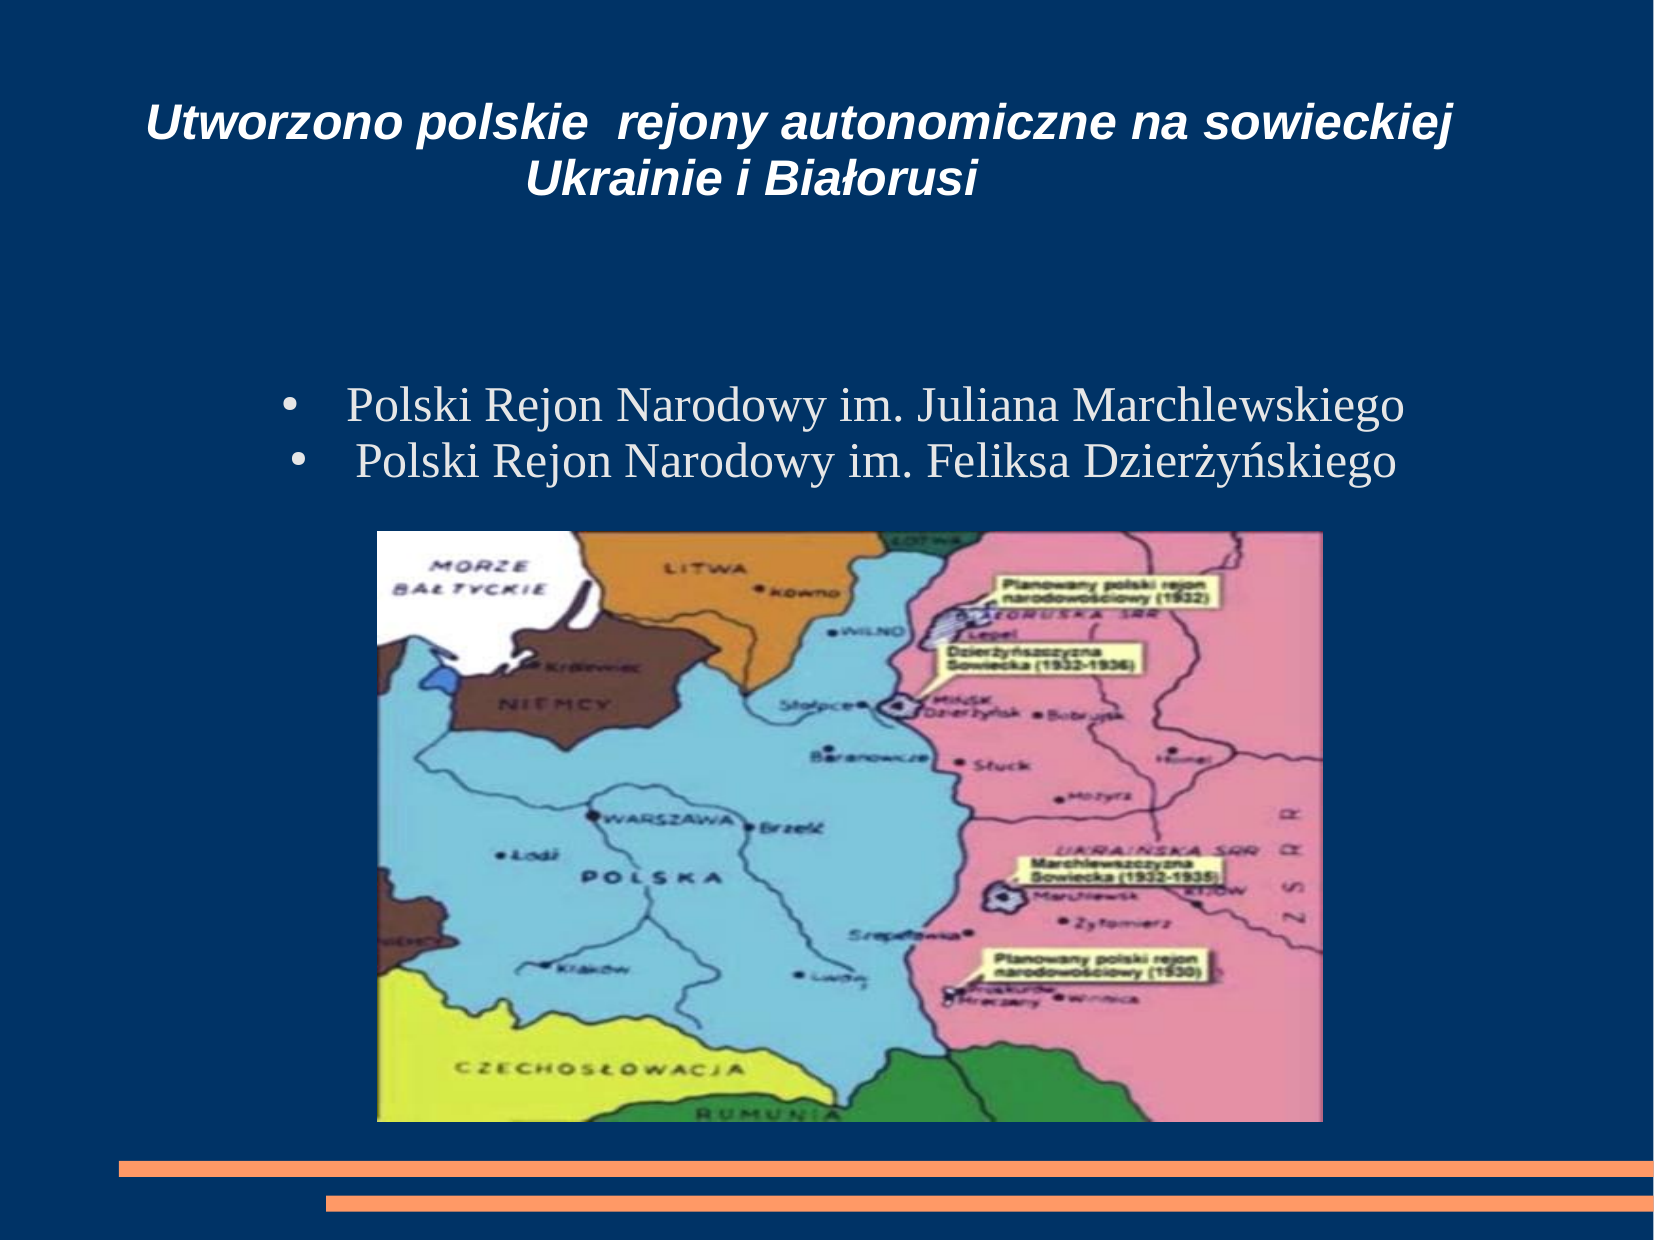

Utworzono polskie rejony autonomiczne na sowieckiej
 Ukrainie i Białorusi
# Polski Rejon Narodowy im. Juliana Marchlewskiego
 Polski Rejon Narodowy im. Feliksa Dzierżyńskiego